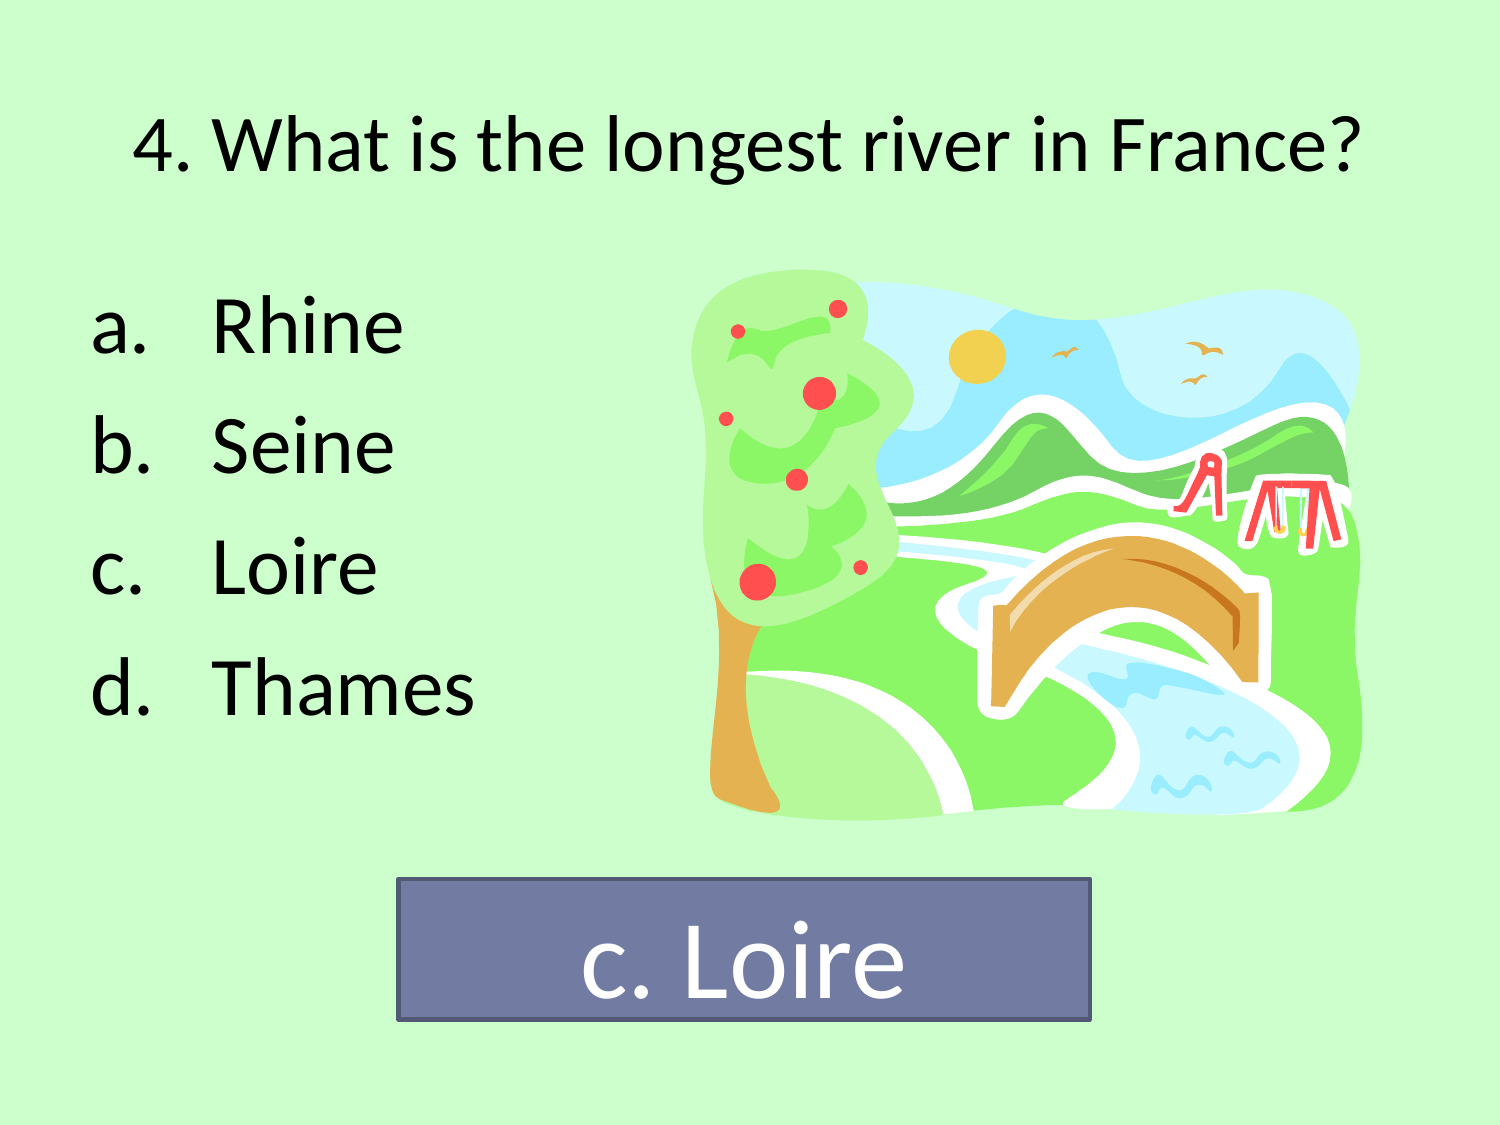

# 4. What is the longest river in France?
Rhine
Seine
Loire
Thames
c. Loire